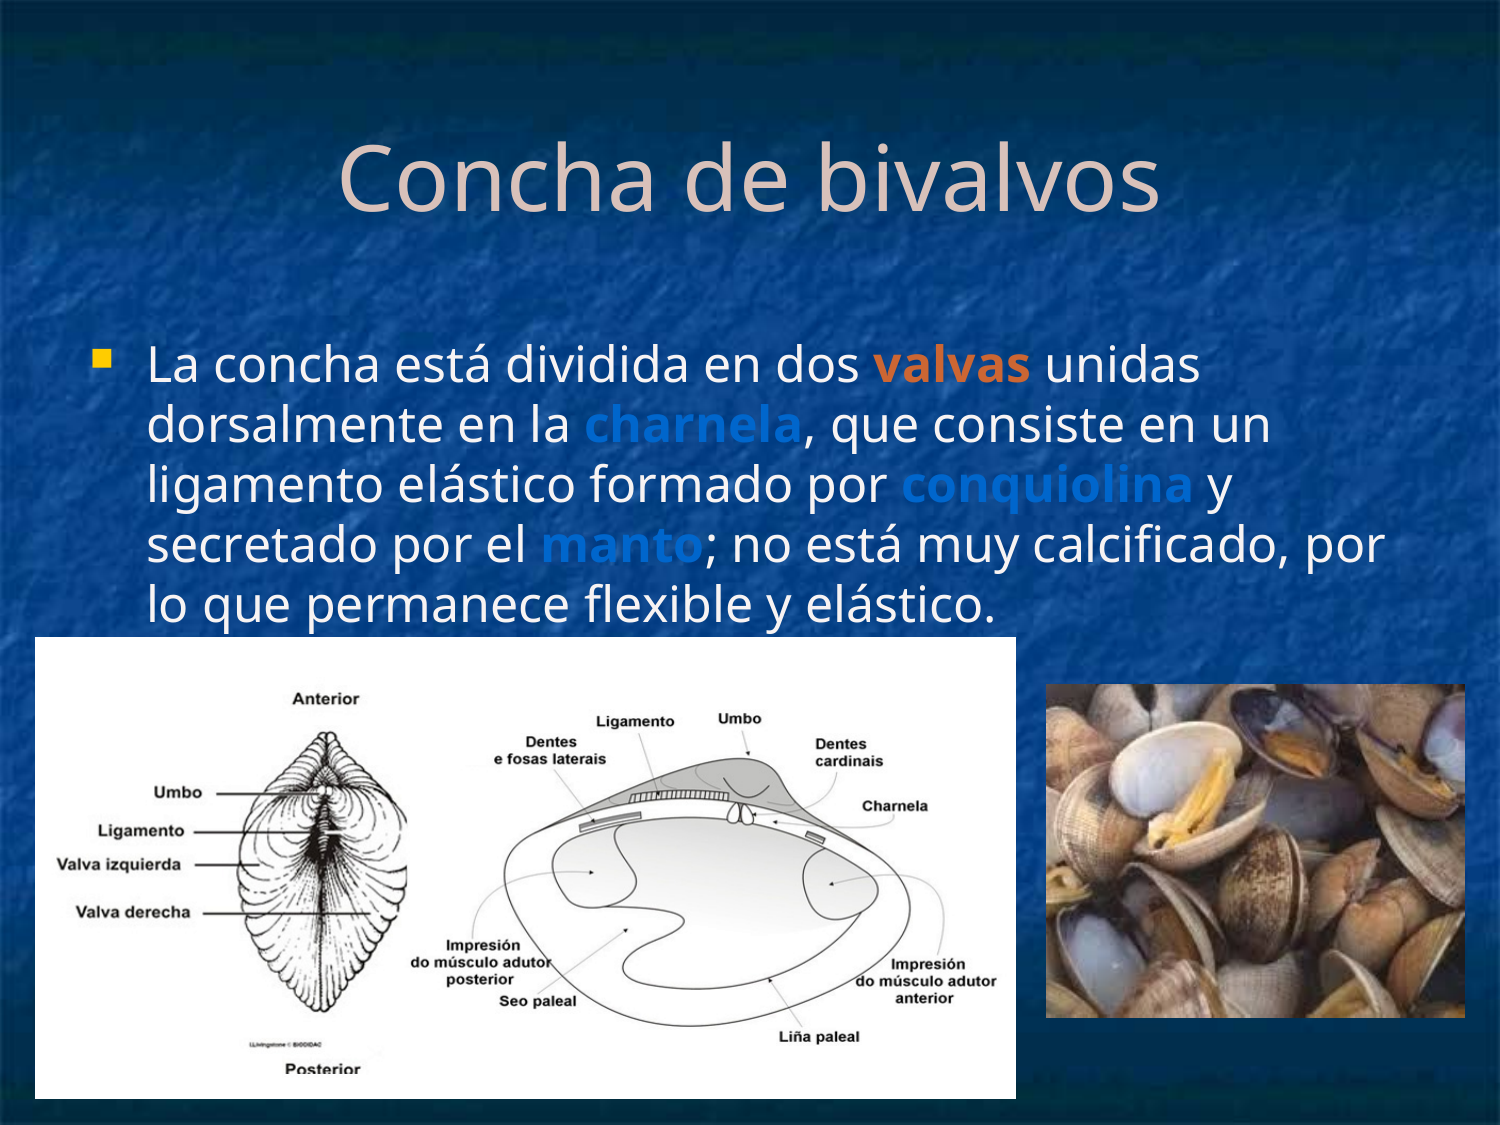

# Concha de bivalvos
La concha está dividida en dos valvas unidas dorsalmente en la charnela, que consiste en un ligamento elástico formado por conquiolina y secretado por el manto; no está muy calcificado, por lo que permanece flexible y elástico.